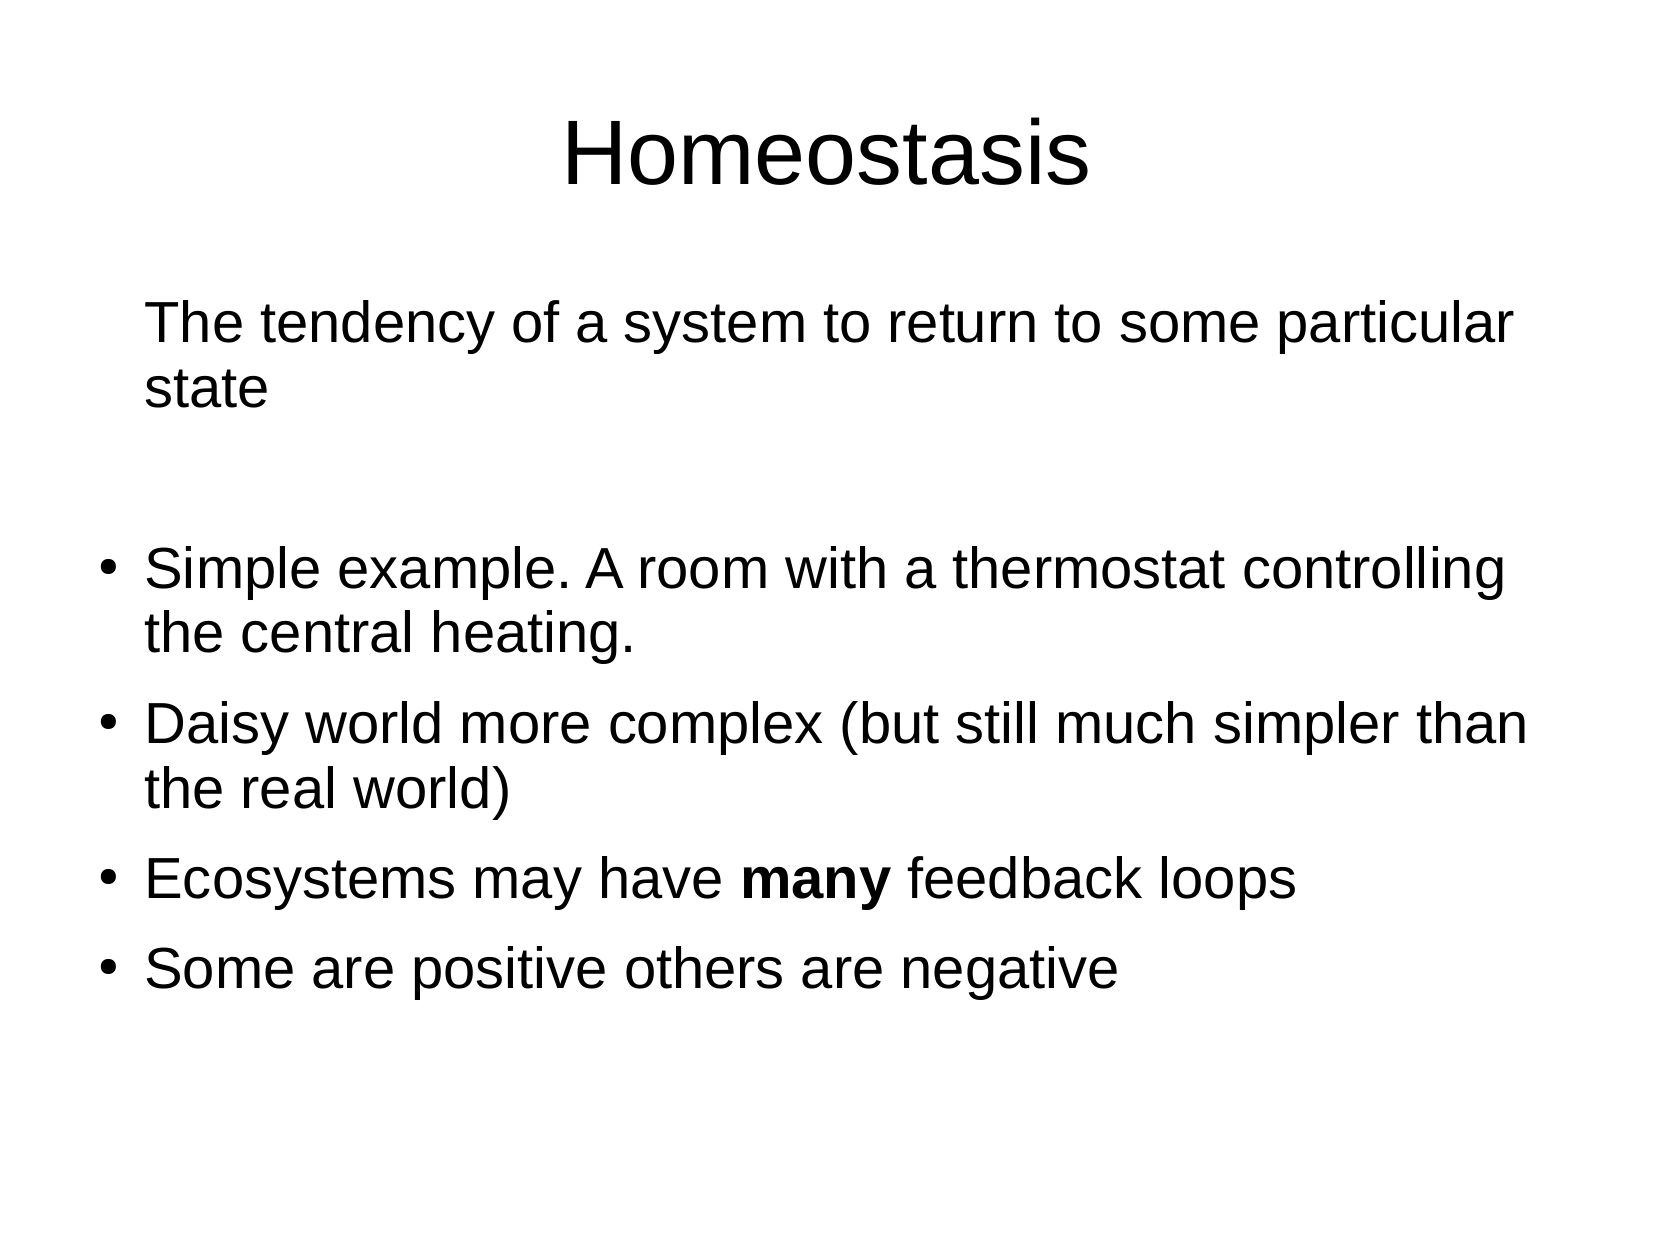

# Homeostasis
The tendency of a system to return to some particular state
Simple example. A room with a thermostat controlling the central heating.
Daisy world more complex (but still much simpler than the real world)
Ecosystems may have many feedback loops
Some are positive others are negative